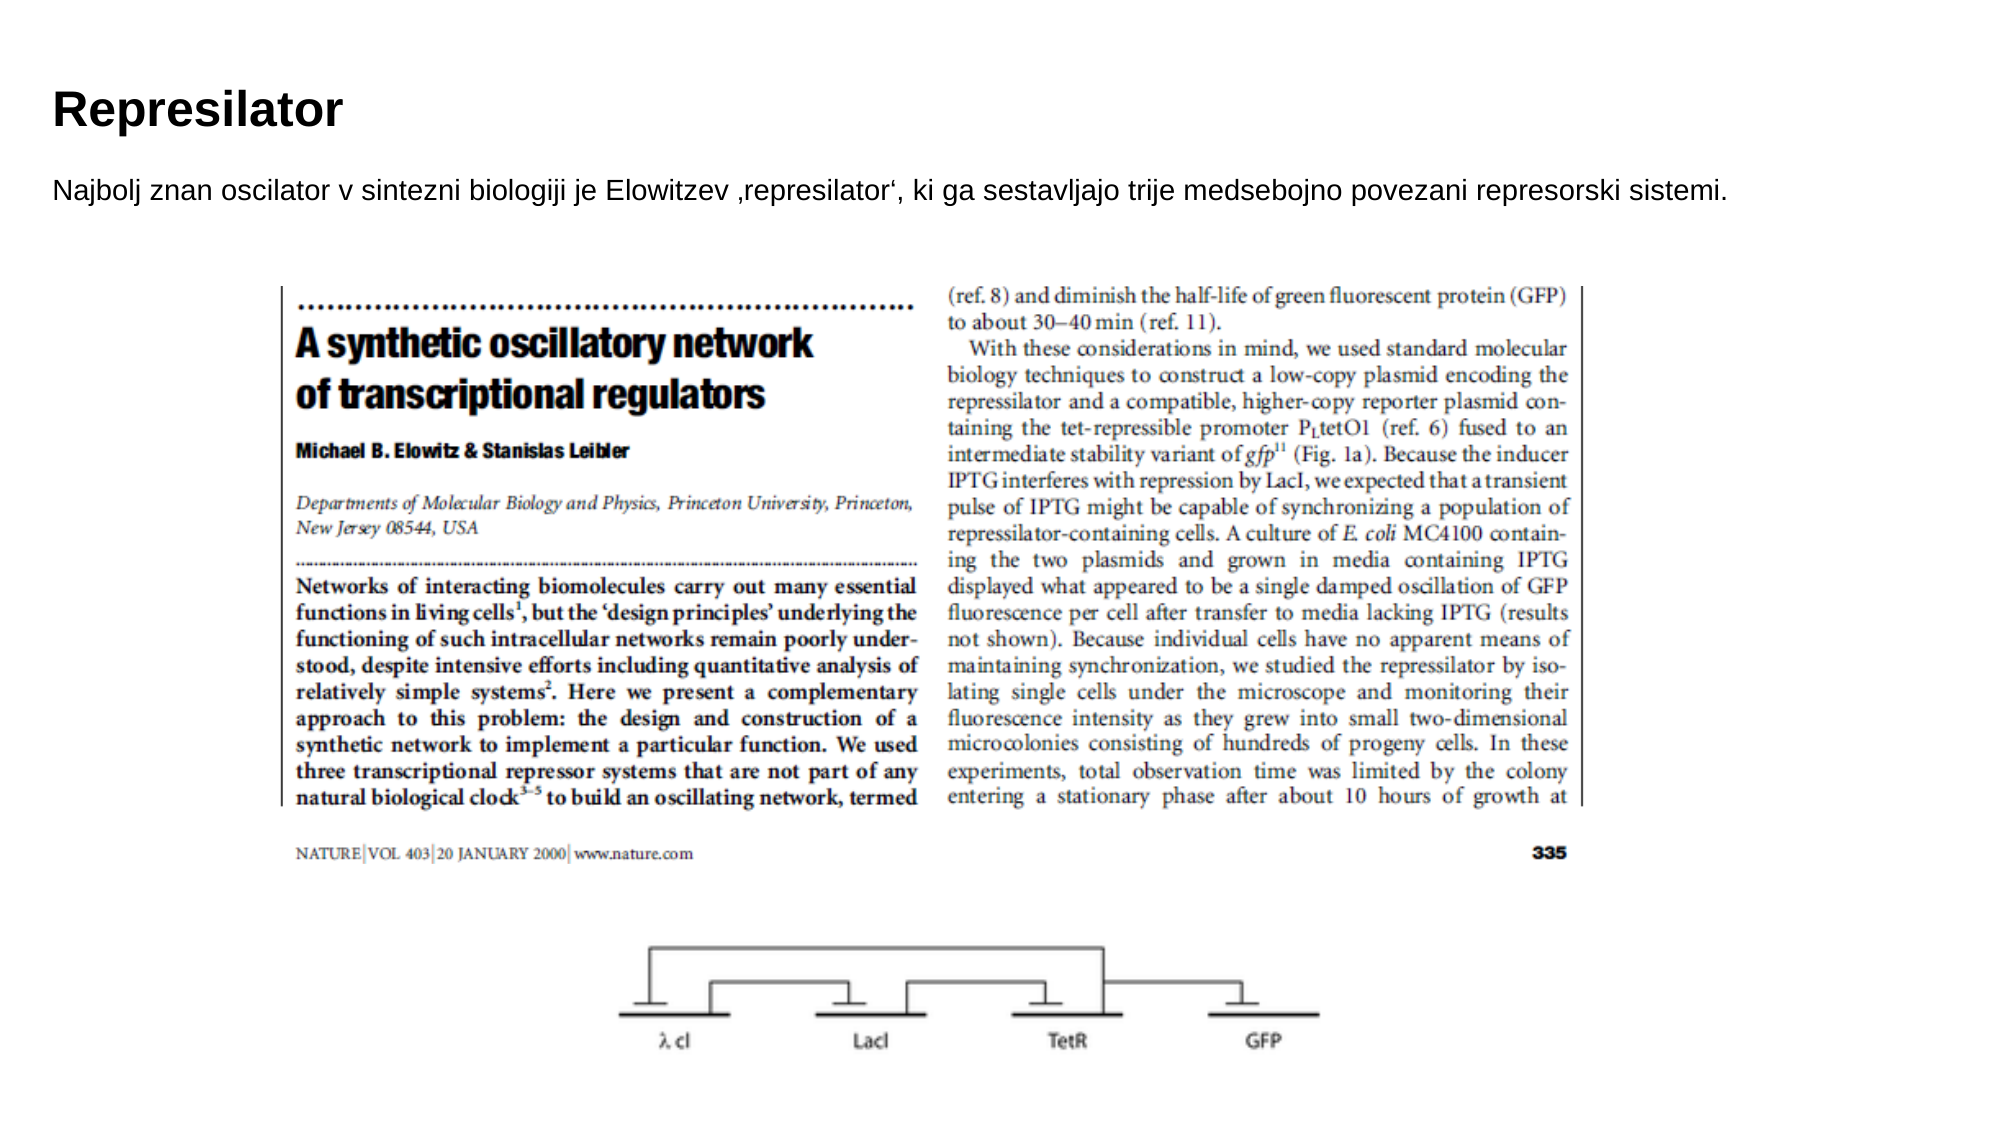

Represilator
Najbolj znan oscilator v sintezni biologiji je Elowitzev ‚represilator‘, ki ga sestavljajo trije medsebojno povezani represorski sistemi.